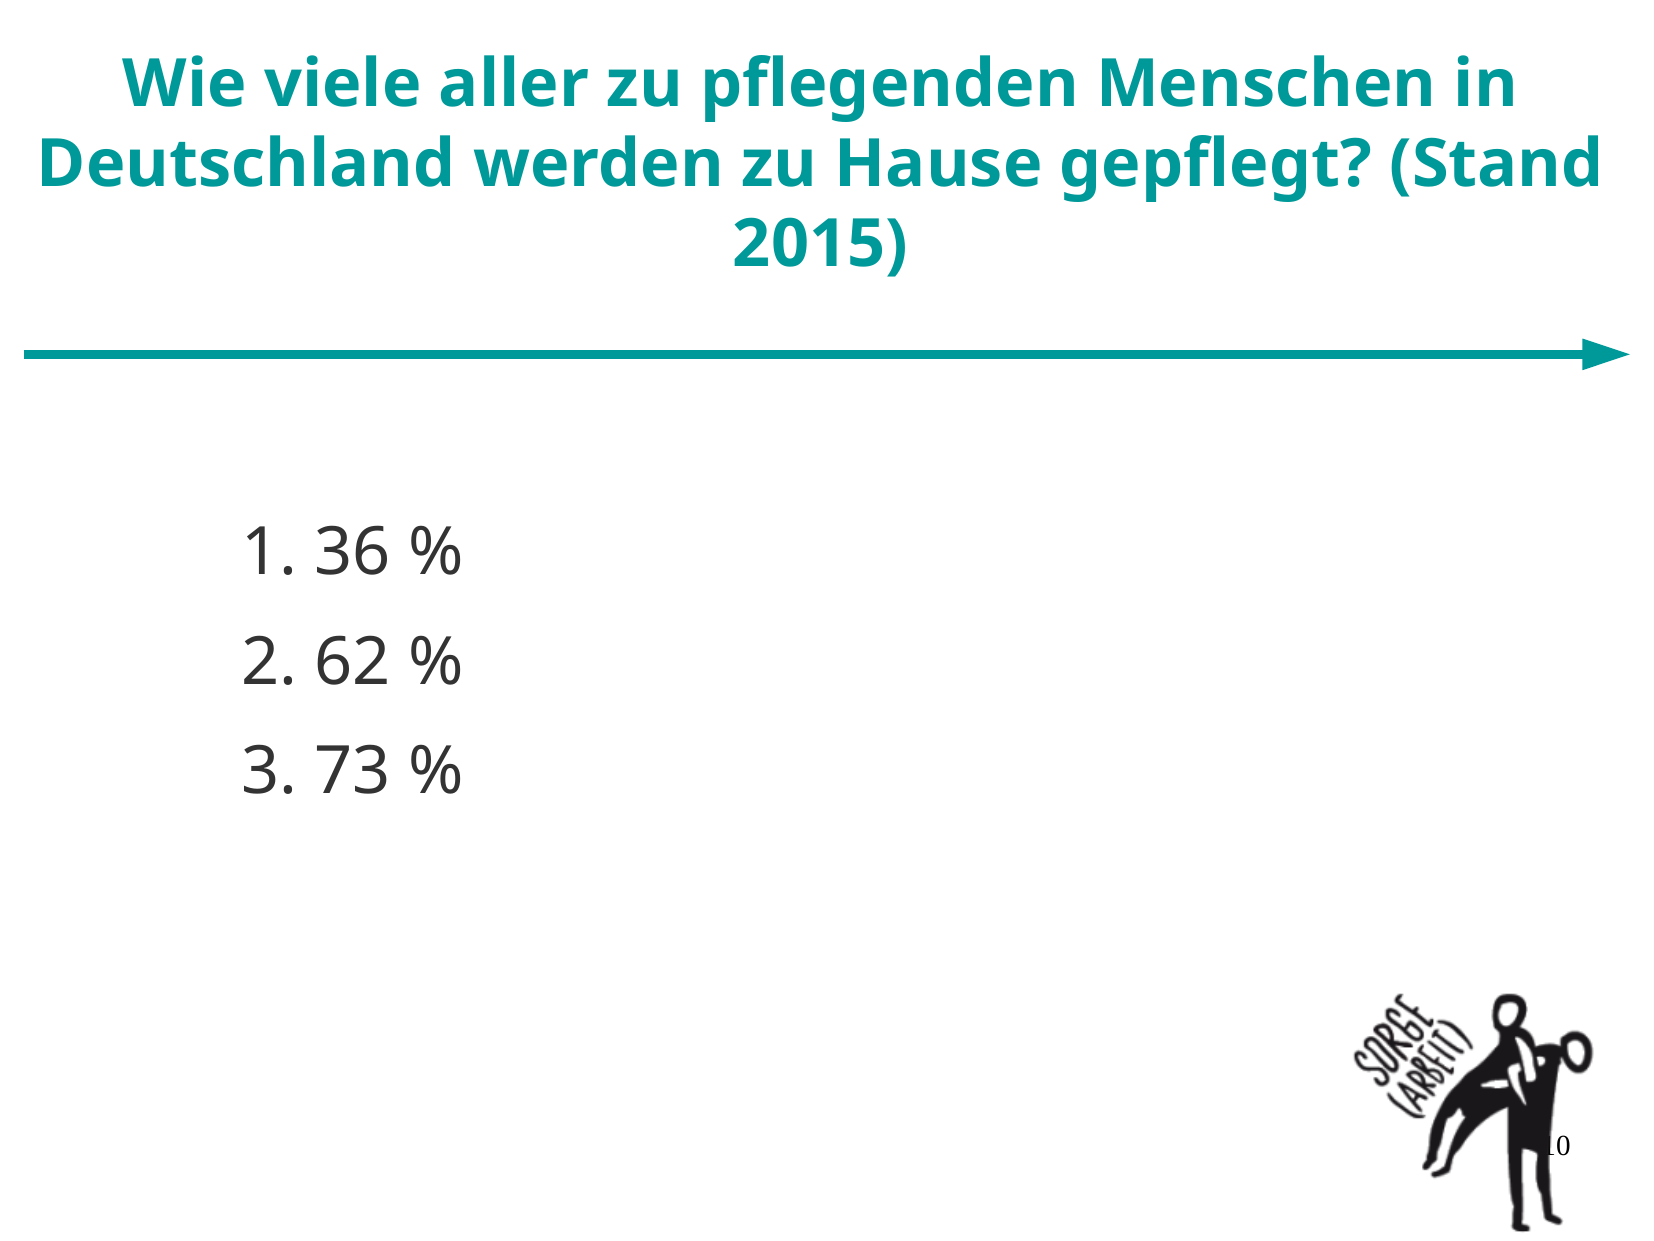

# Wie viele aller zu pflegenden Menschen in Deutschland werden zu Hause gepflegt? (Stand 2015)
1. 36 %
2. 62 %
3. 73 %
10